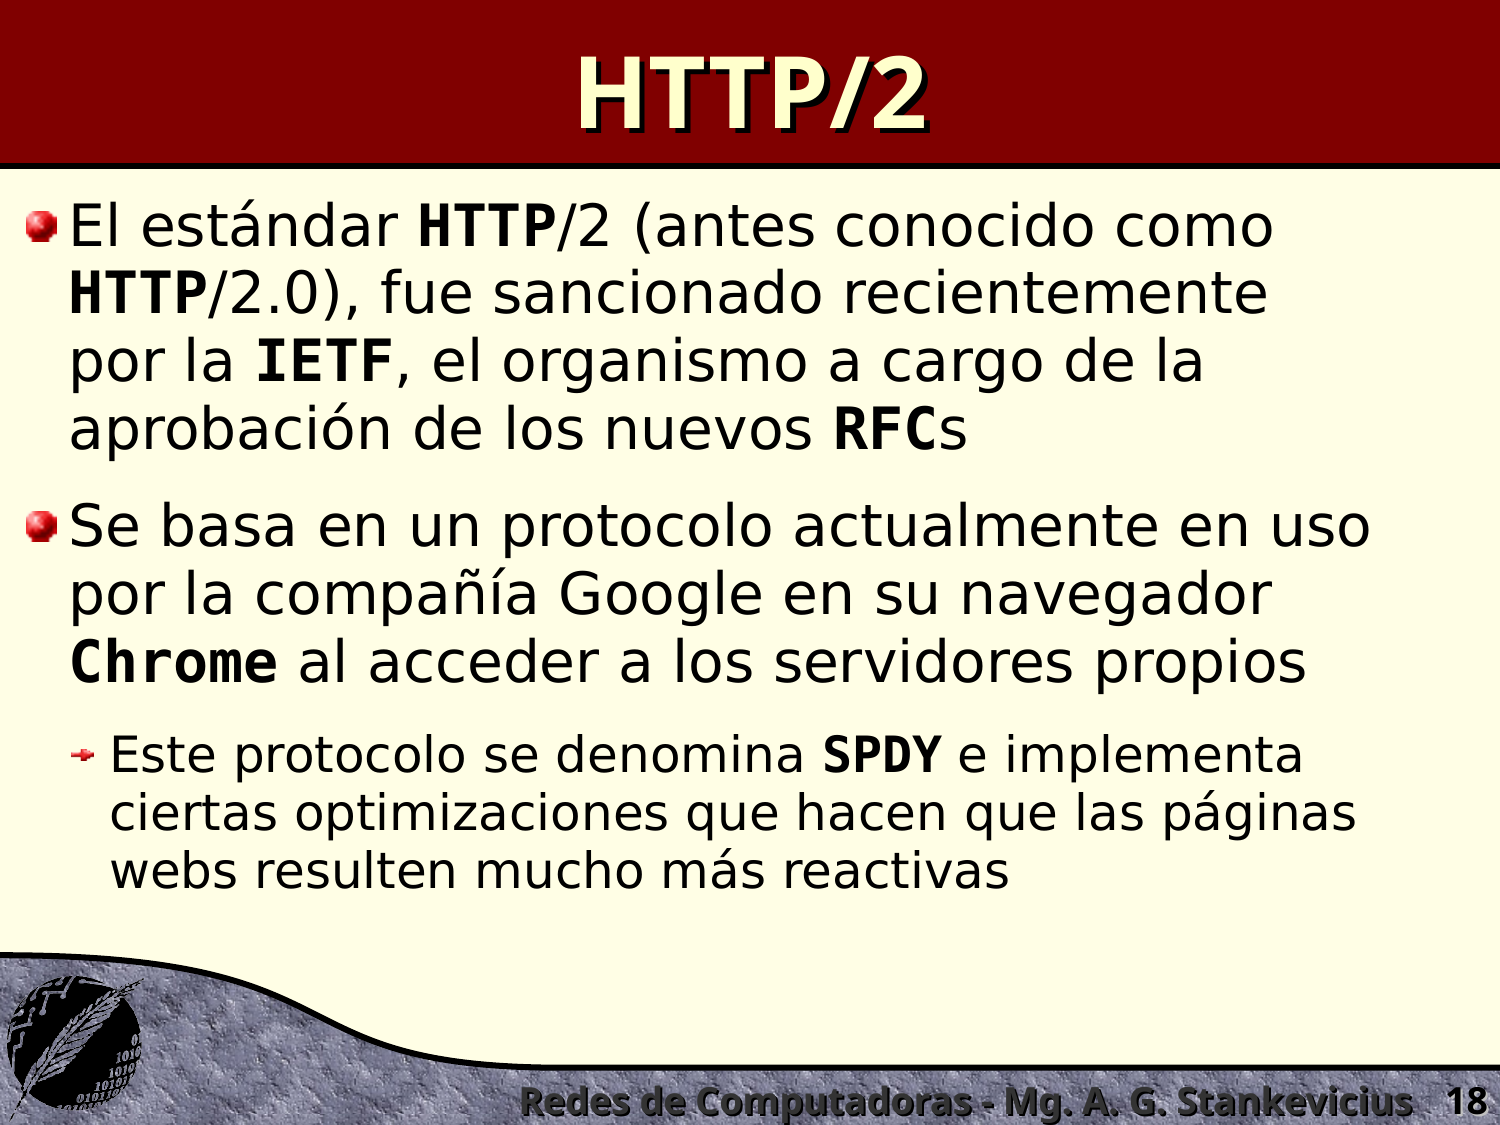

# HTTP/2
El estándar HTTP/2 (antes conocido como
HTTP/2.0), fue sancionado recientemente
por la IETF, el organismo a cargo de la aprobación de los nuevos RFCs
Se basa en un protocolo actualmente en uso por la compañía Google en su navegador Chrome al acceder a los servidores propios
Este protocolo se denomina SPDY e implementa ciertas optimizaciones que hacen que las páginas webs resulten mucho más reactivas
18